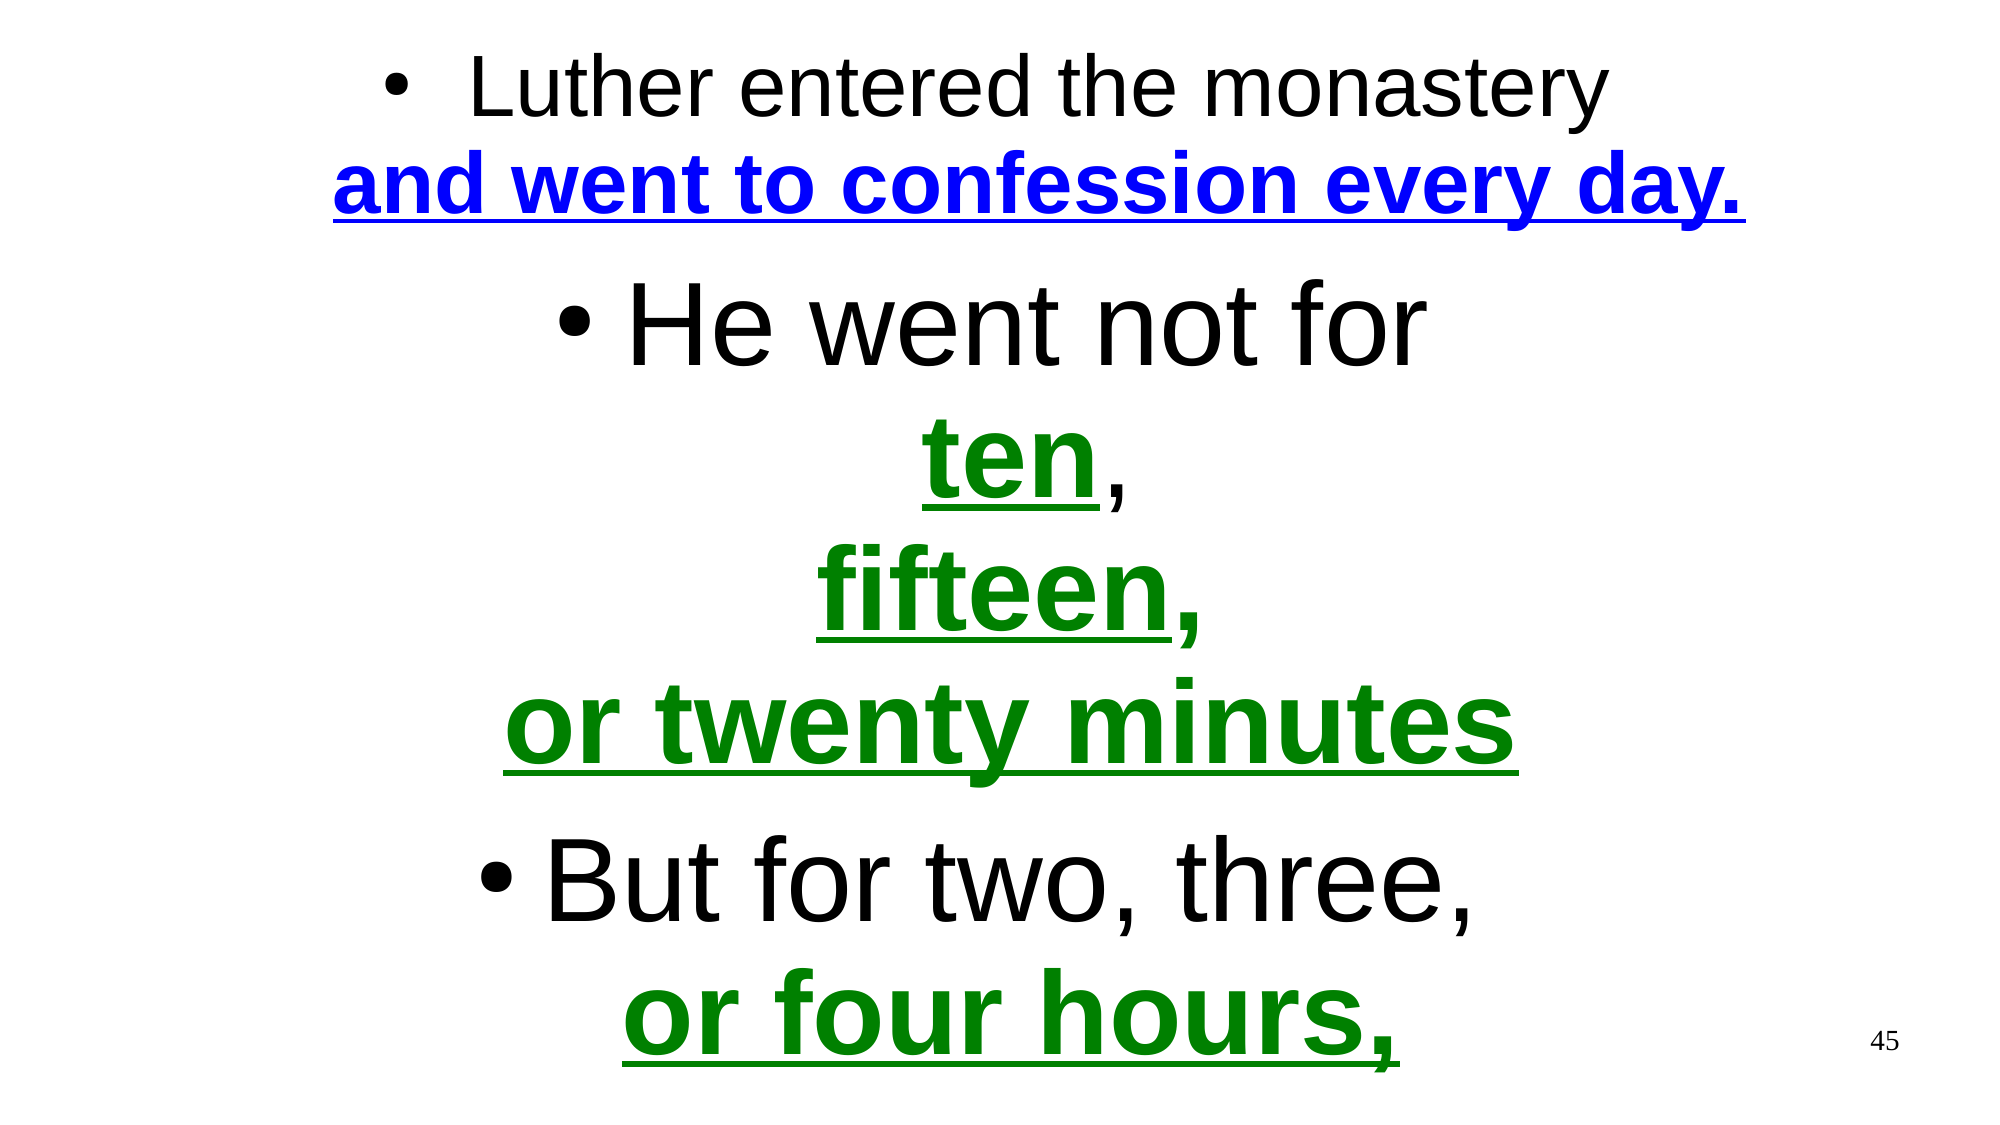

# Luther entered the monastery and went to confession every day.
He went not for
 ten,
fifteen,
or twenty minutes
But for two, three,
or four hours,
45